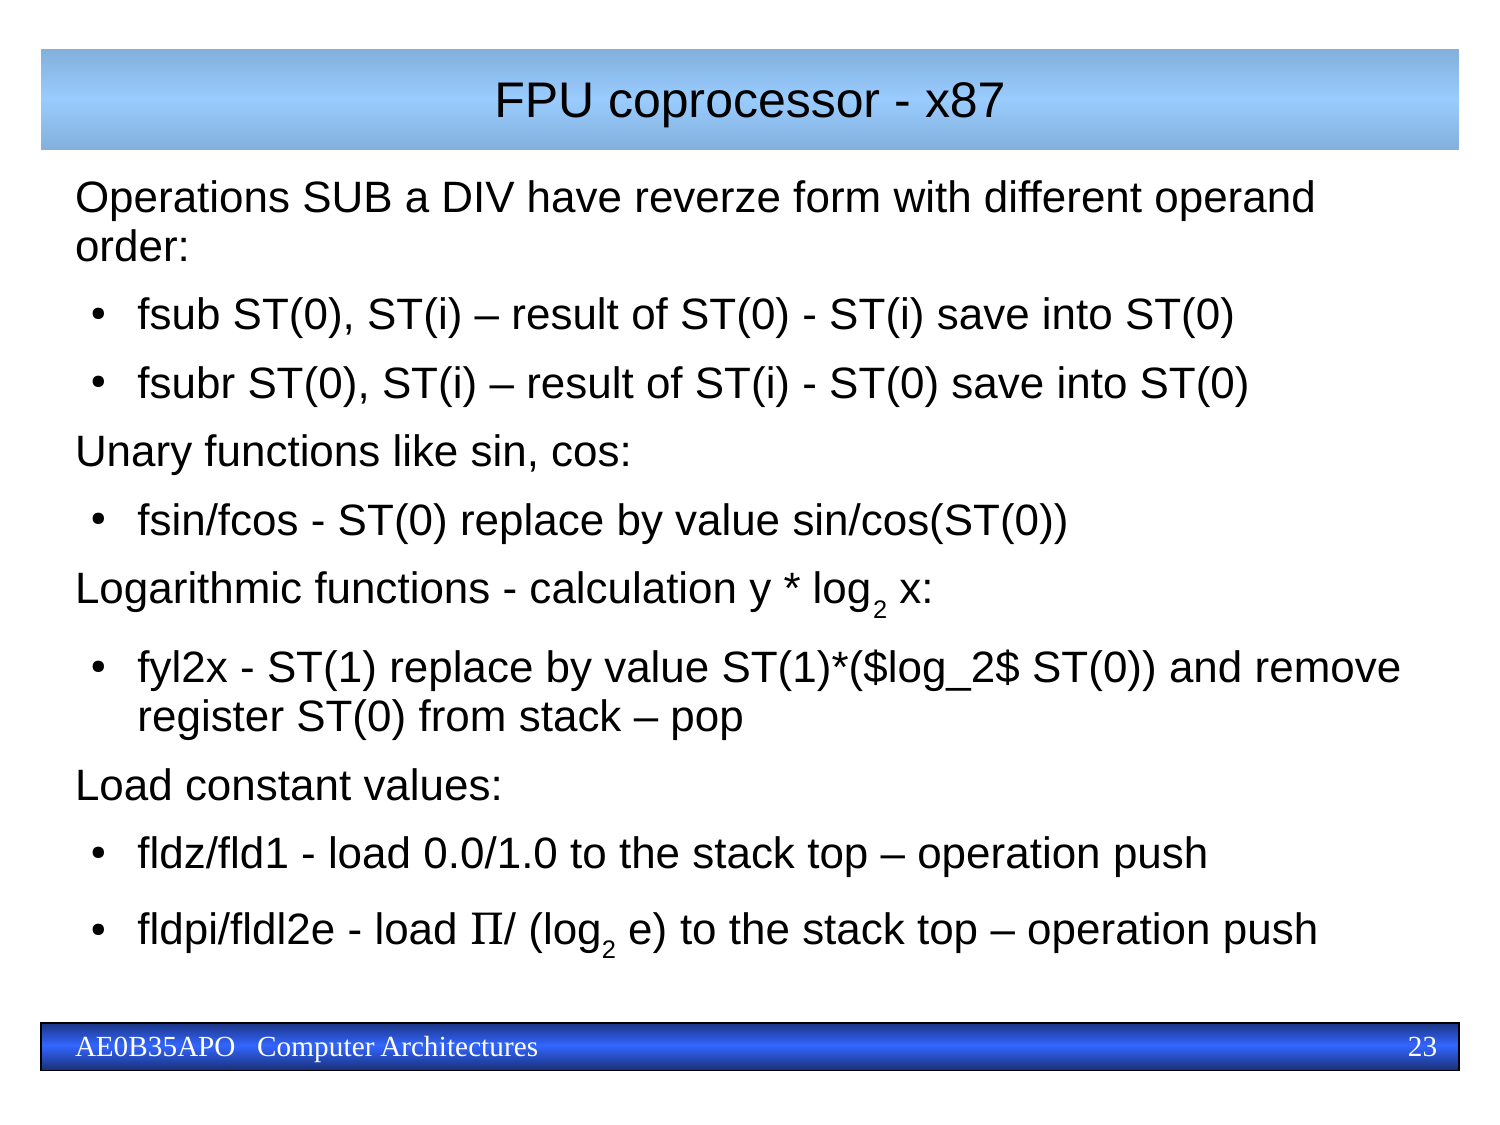

# FPU coprocessor - x87
Operations SUB a DIV have reverze form with different operand order:
fsub ST(0), ST(i) – result of ST(0) - ST(i) save into ST(0)
fsubr ST(0), ST(i) – result of ST(i) - ST(0) save into ST(0)
Unary functions like sin, cos:
fsin/fcos - ST(0) replace by value sin/cos(ST(0))
Logarithmic functions - calculation y * log2 x:
fyl2x - ST(1) replace by value ST(1)*($log_2$ ST(0)) and remove register ST(0) from stack – pop
Load constant values:
fldz/fld1 - load 0.0/1.0 to the stack top – operation push
fldpi/fldl2e - load Π/ (log2 e) to the stack top – operation push
AE0B35APO Computer Architectures
23